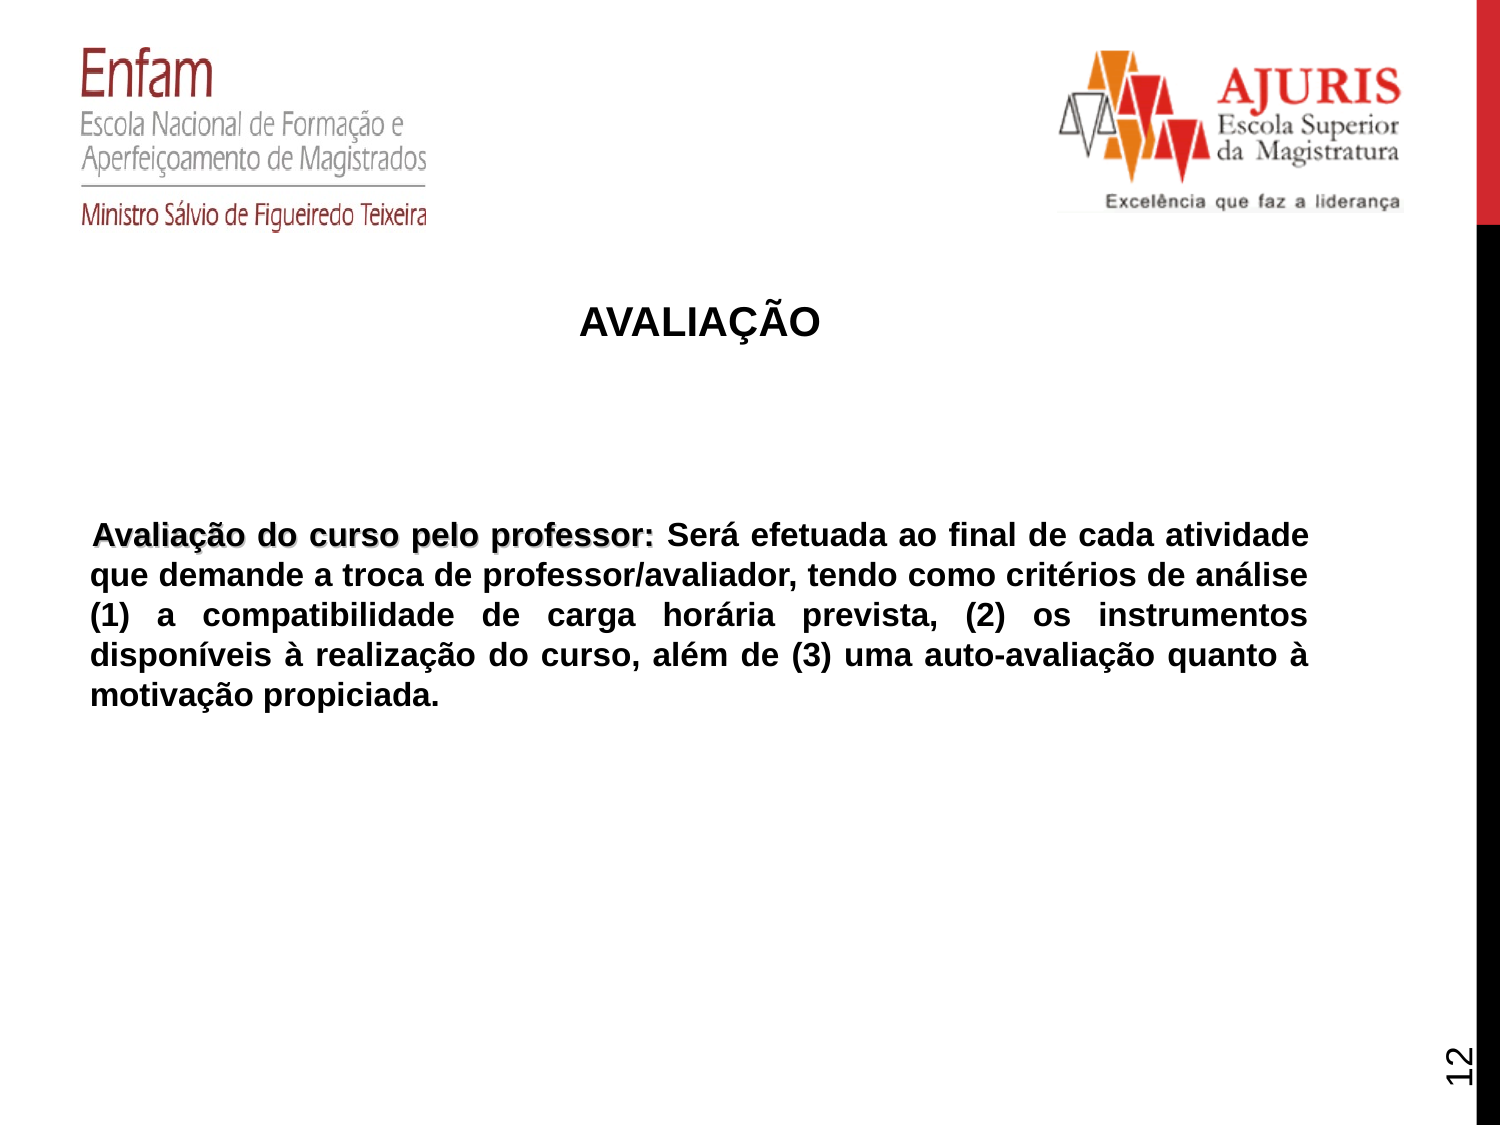

# AVALIAÇÃO
Avaliação do curso pelo professor: Será efetuada ao final de cada atividade que demande a troca de professor/avaliador, tendo como critérios de análise (1) a compatibilidade de carga horária prevista, (2) os instrumentos disponíveis à realização do curso, além de (3) uma auto-avaliação quanto à motivação propiciada.